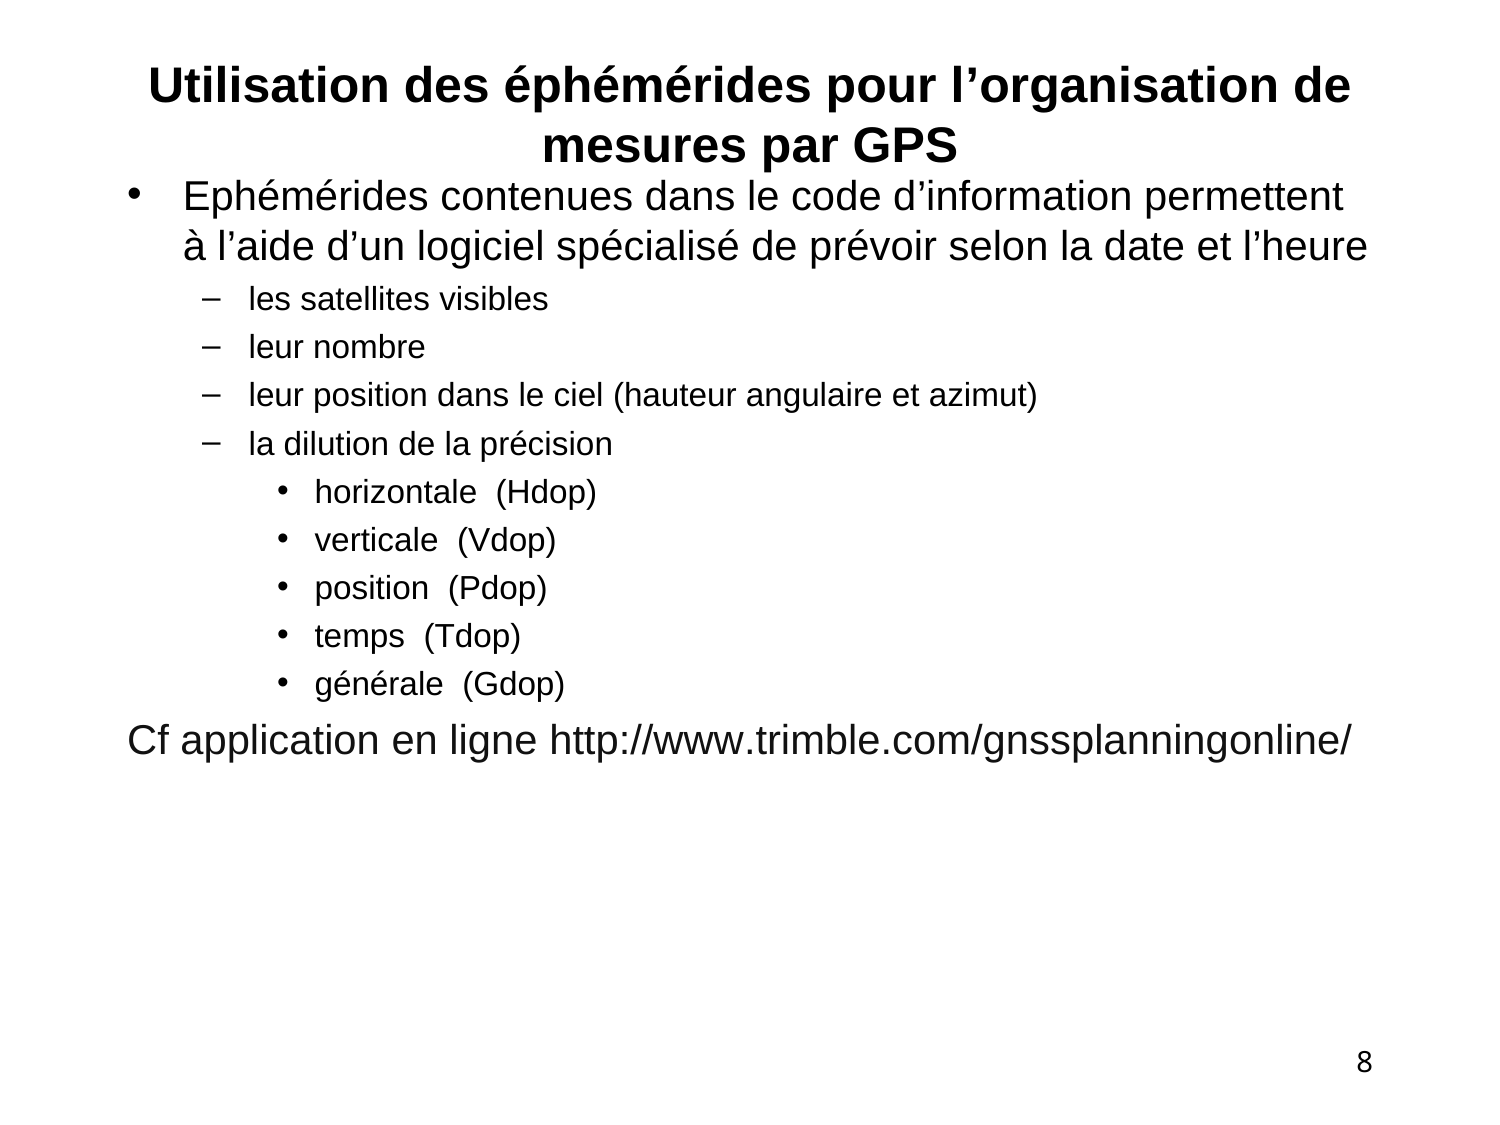

# Utilisation des éphémérides pour l’organisation de mesures par GPS
Ephémérides contenues dans le code d’information permettent à l’aide d’un logiciel spécialisé de prévoir selon la date et l’heure
les satellites visibles
leur nombre
leur position dans le ciel (hauteur angulaire et azimut)‏
la dilution de la précision
horizontale (Hdop)
verticale (Vdop)
position (Pdop)
temps (Tdop)
générale (Gdop)
Cf application en ligne http://www.trimble.com/gnssplanningonline/
8
8